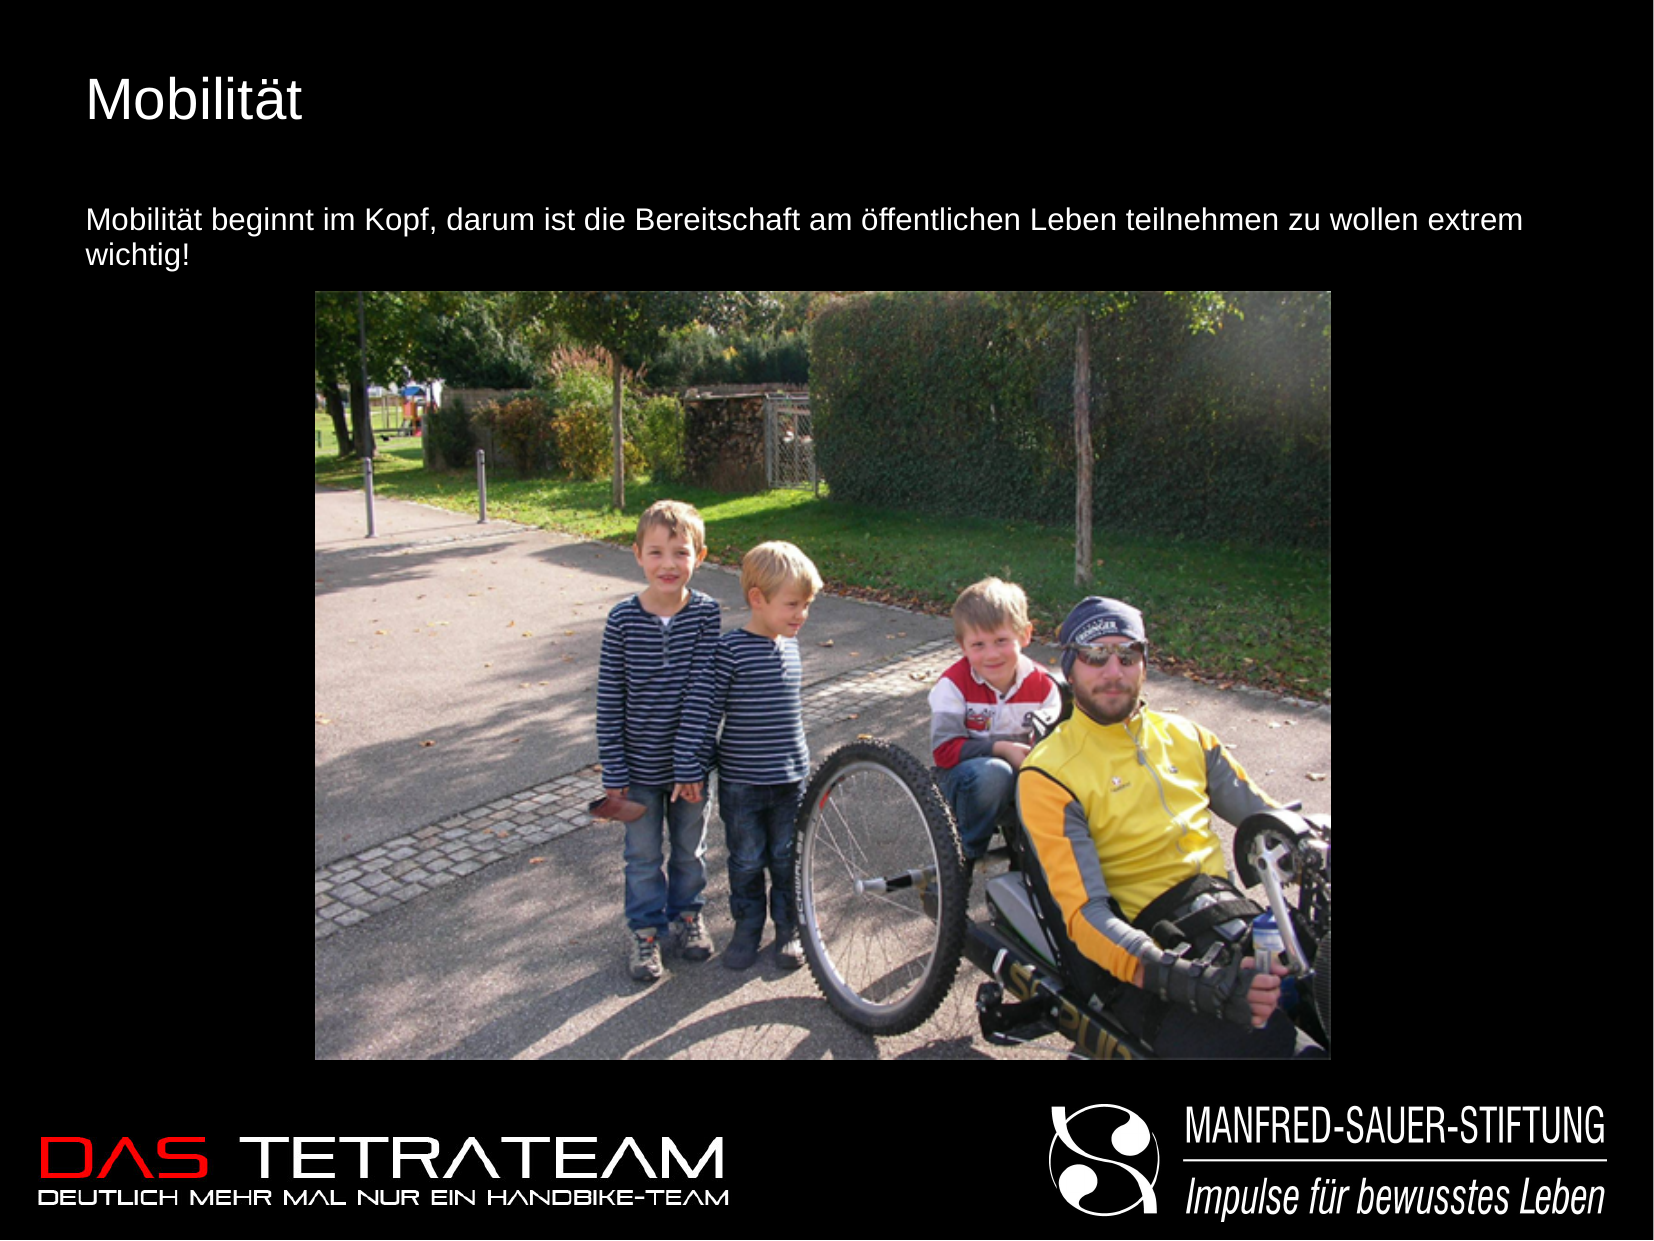

Mobilität
Mobilität beginnt im Kopf, darum ist die Bereitschaft am öffentlichen Leben teilnehmen zu wollen extrem wichtig!